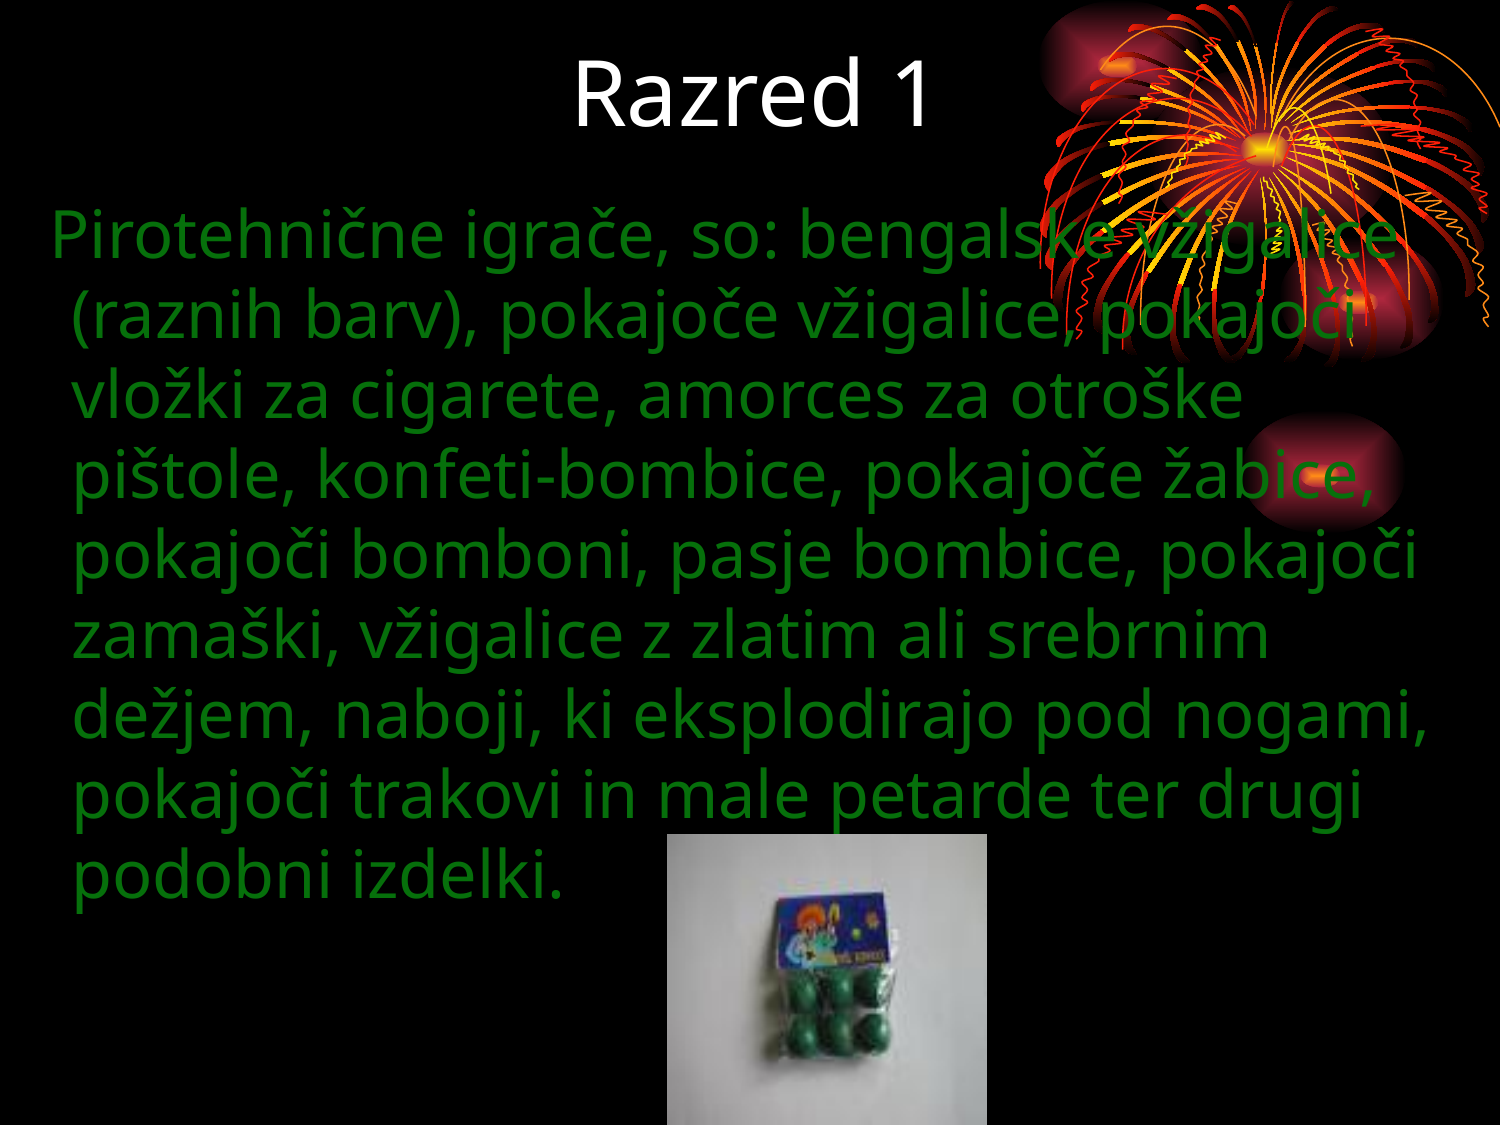

# Razred 1
 Pirotehnične igrače, so: bengalske vžigalice (raznih barv), pokajoče vžigalice, pokajoči vložki za cigarete, amorces za otroške pištole, konfeti-bombice, pokajoče žabice, pokajoči bomboni, pasje bombice, pokajoči zamaški, vžigalice z zlatim ali srebrnim dežjem, naboji, ki eksplodirajo pod nogami, pokajoči trakovi in male petarde ter drugi podobni izdelki.